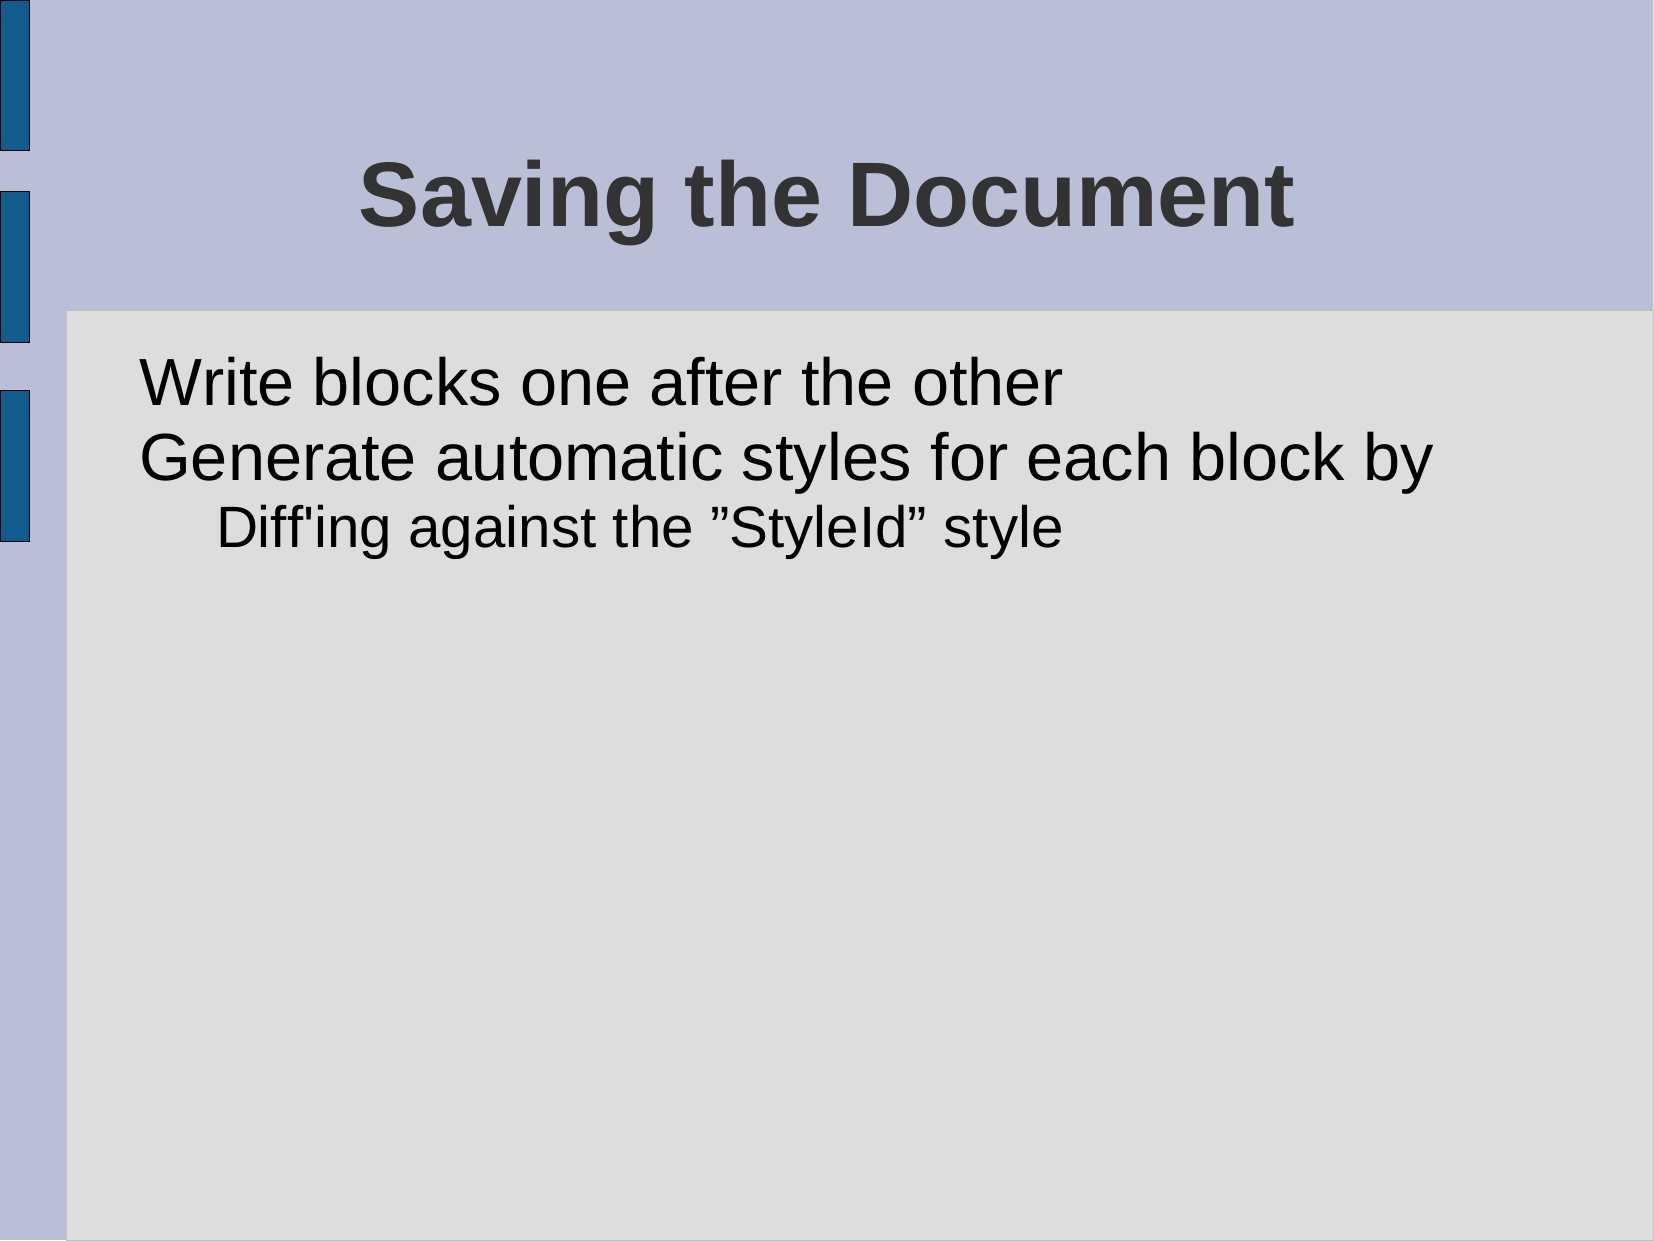

# Saving the Document
Write blocks one after the other
Generate automatic styles for each block by
Diff'ing against the ”StyleId” style